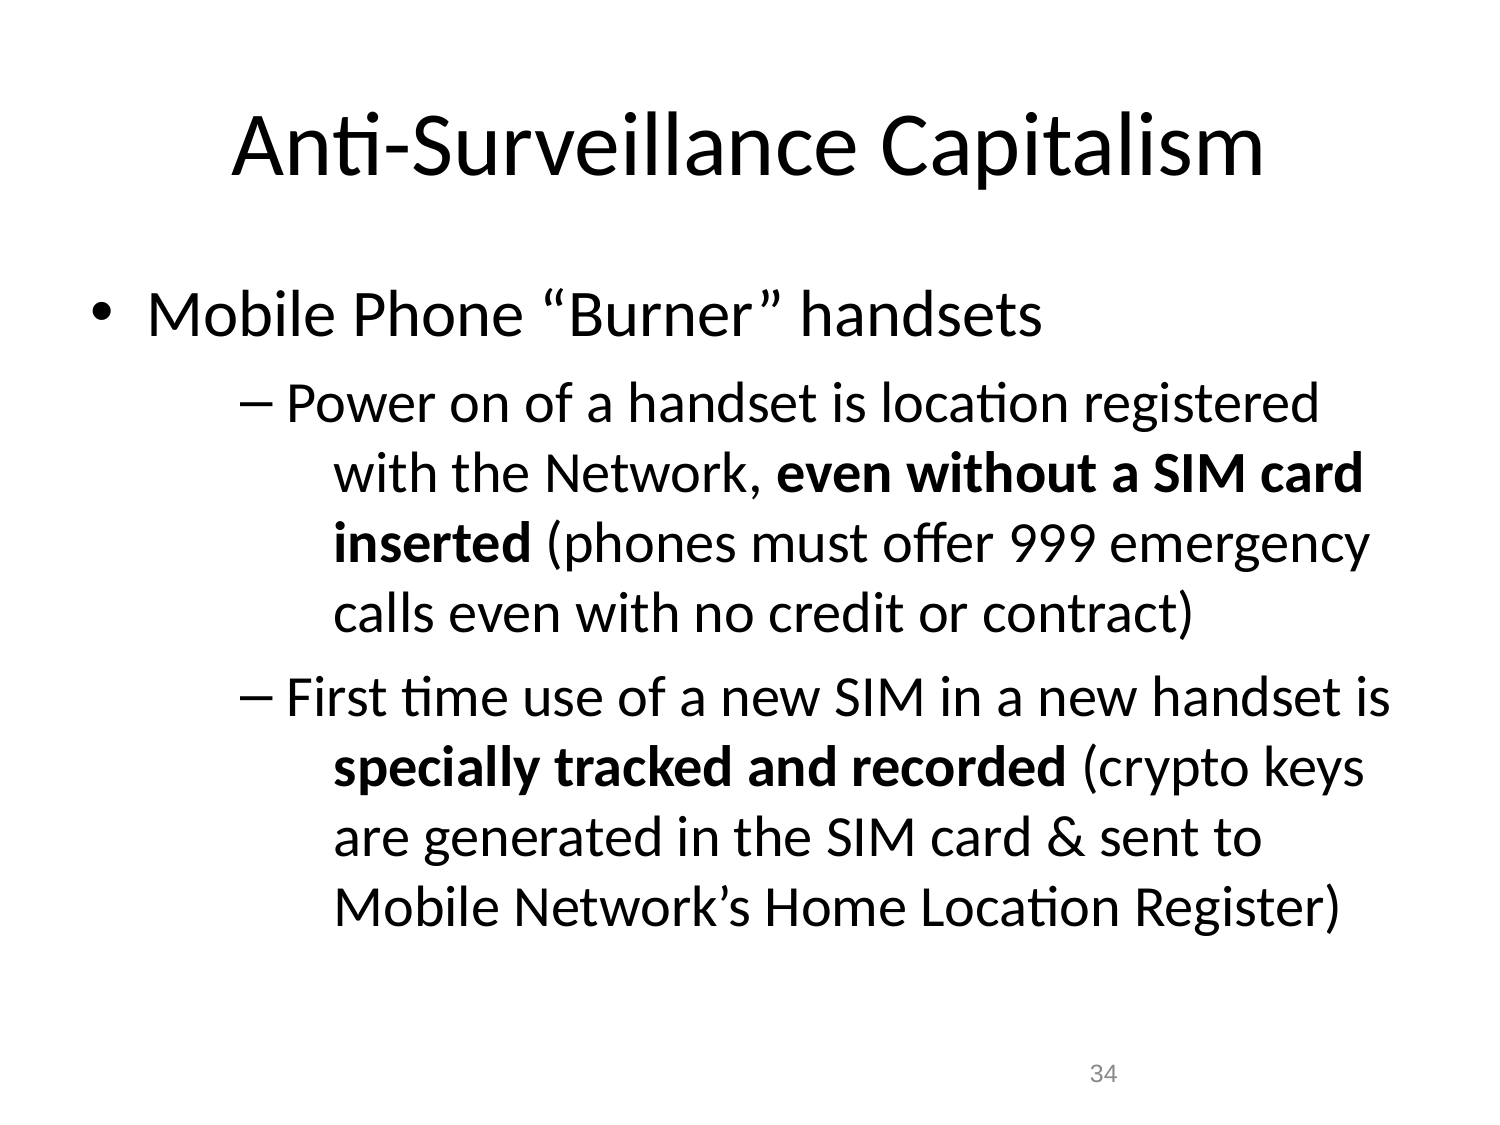

# Anti-Surveillance Capitalism
Mobile Phone “Burner” handsets
Power on of a handset is location registered with the Network, even without a SIM card inserted (phones must offer 999 emergency calls even with no credit or contract)
First time use of a new SIM in a new handset is specially tracked and recorded (crypto keys are generated in the SIM card & sent to Mobile Network’s Home Location Register)
34